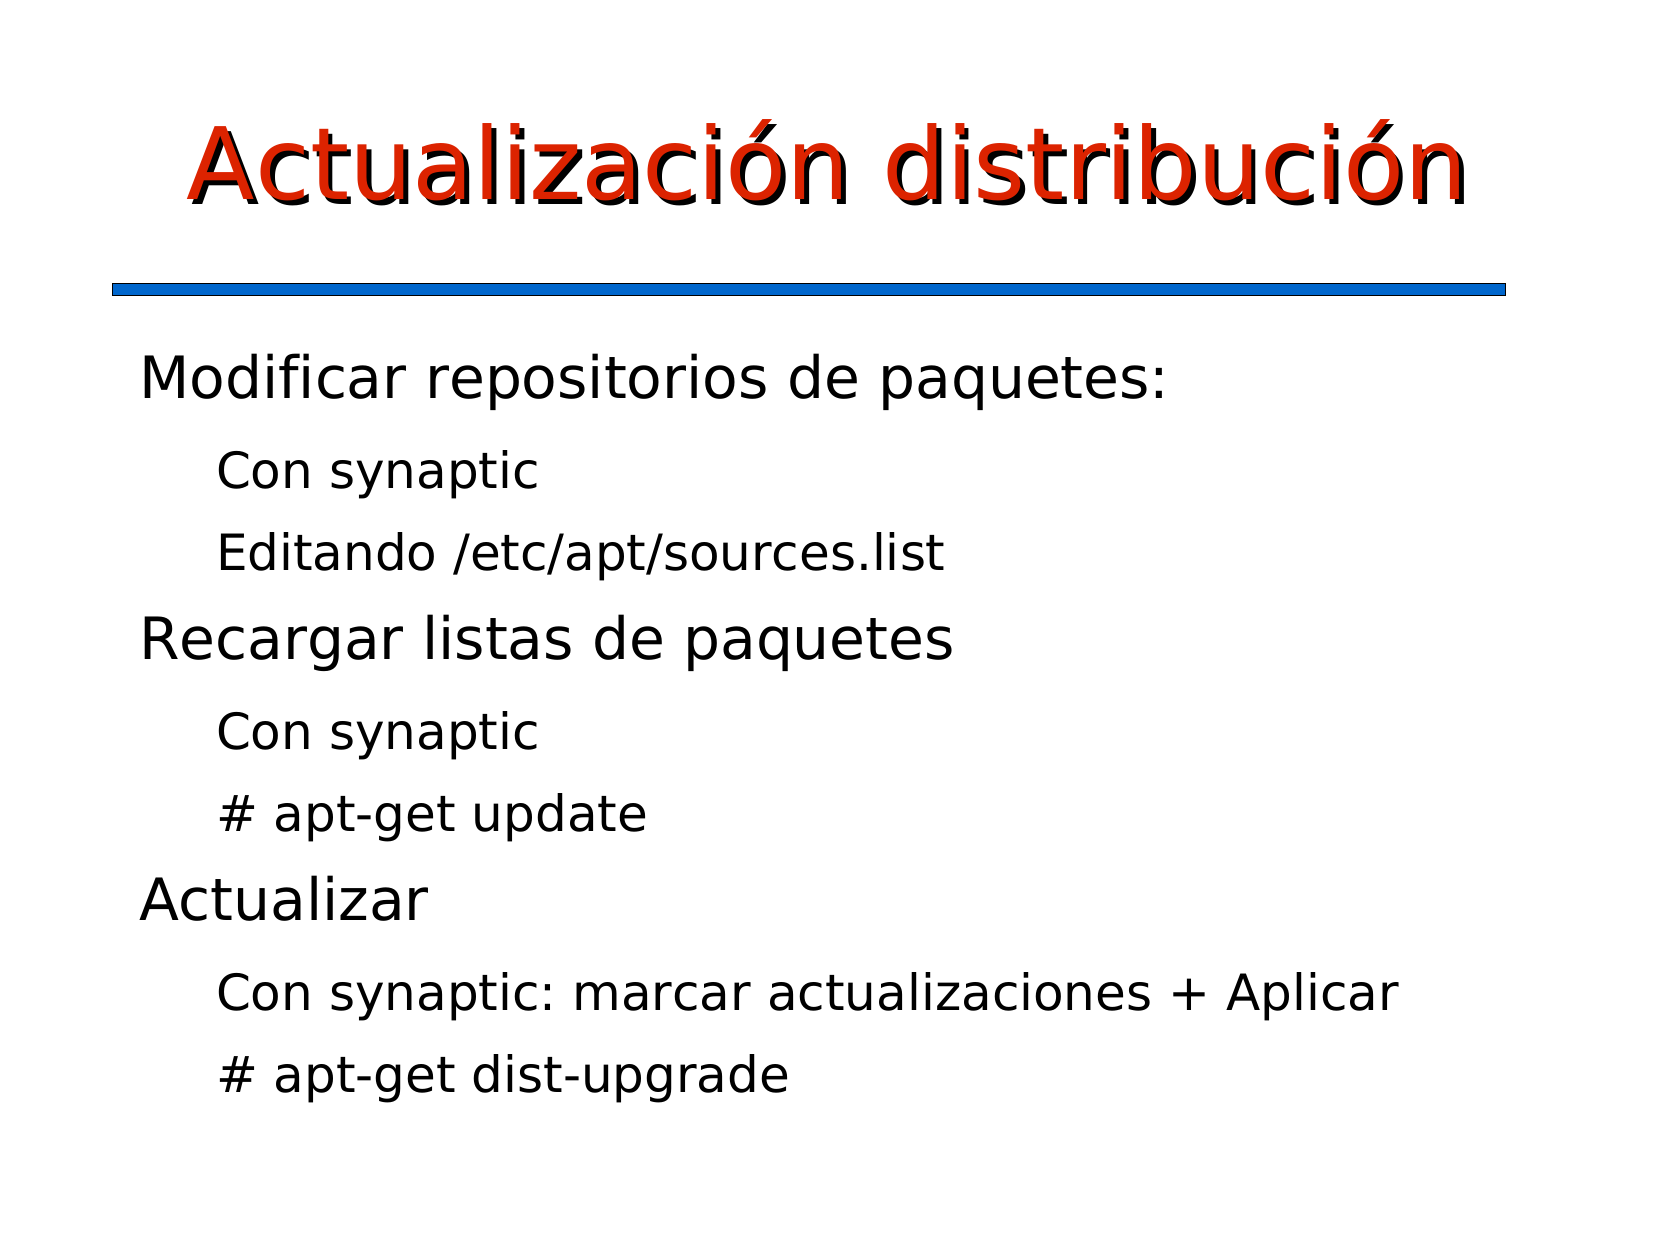

# Actualización distribución
Modificar repositorios de paquetes:
Con synaptic
Editando /etc/apt/sources.list
Recargar listas de paquetes
Con synaptic
# apt-get update
Actualizar
Con synaptic: marcar actualizaciones + Aplicar
# apt-get dist-upgrade